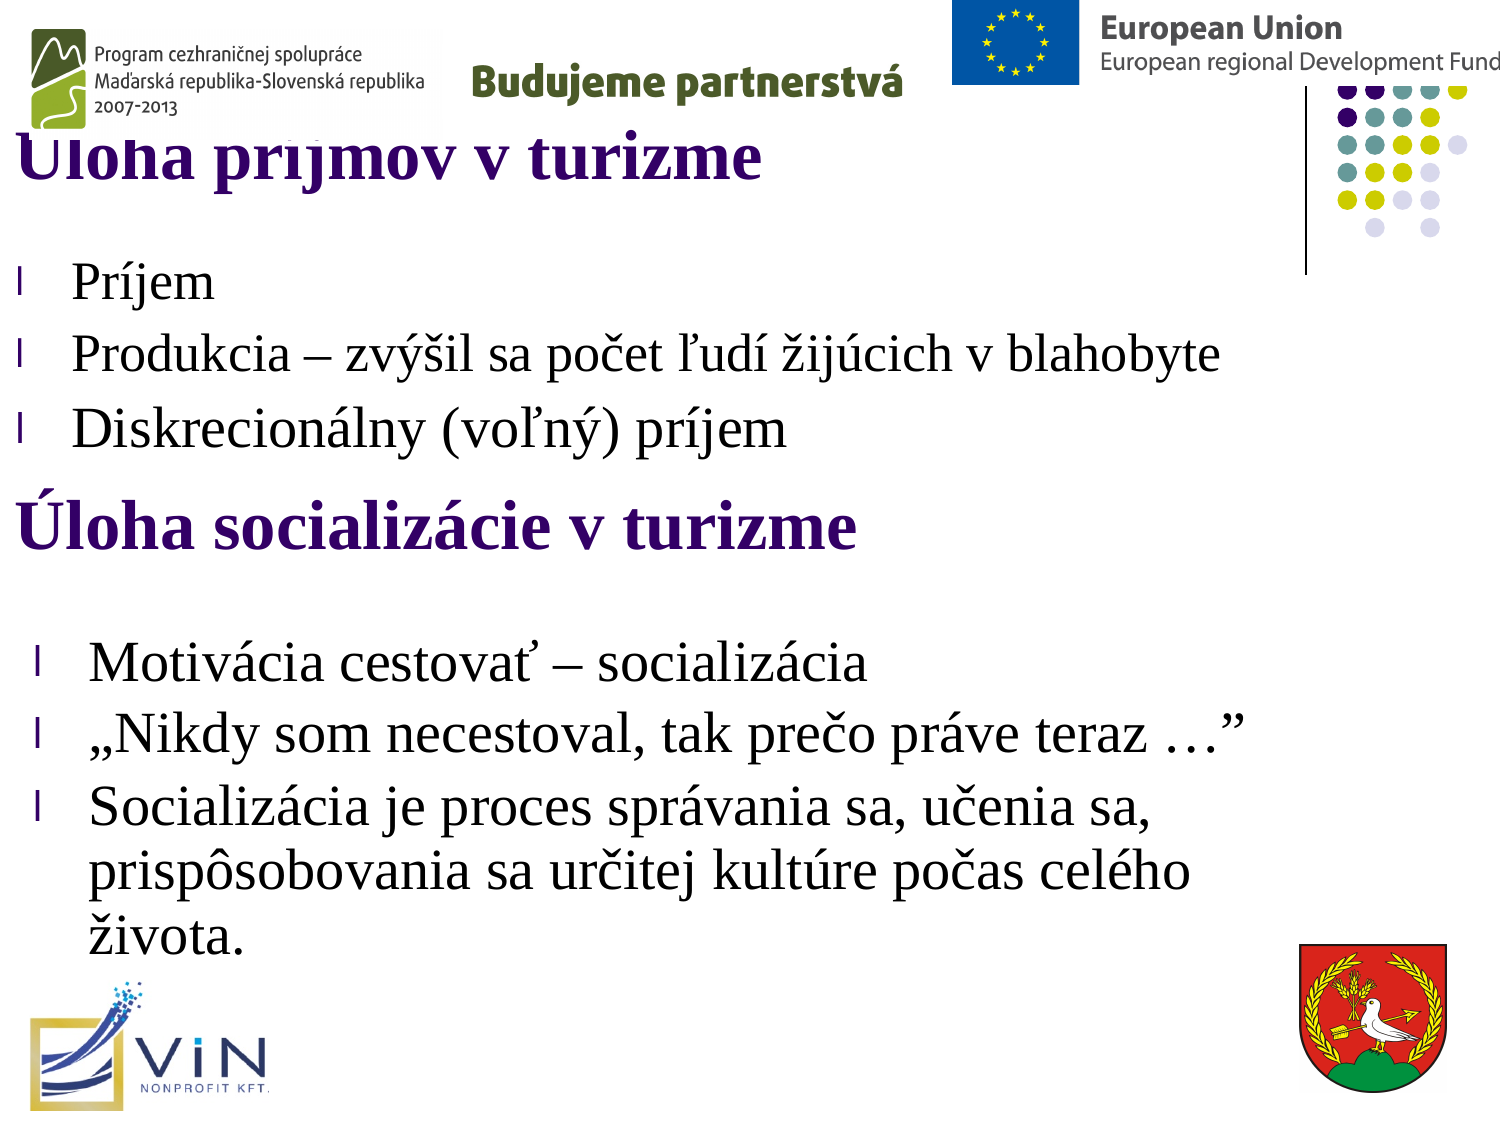

# Úloha príjmov v turizme
Príjem
Produkcia – zvýšil sa počet ľudí žijúcich v blahobyte
Diskrecionálny (voľný) príjem
Úloha socializácie v turizme
Motivácia cestovať – socializácia
„Nikdy som necestoval, tak prečo práve teraz …”
Socializácia je proces správania sa, učenia sa, prispôsobovania sa určitej kultúre počas celého života.